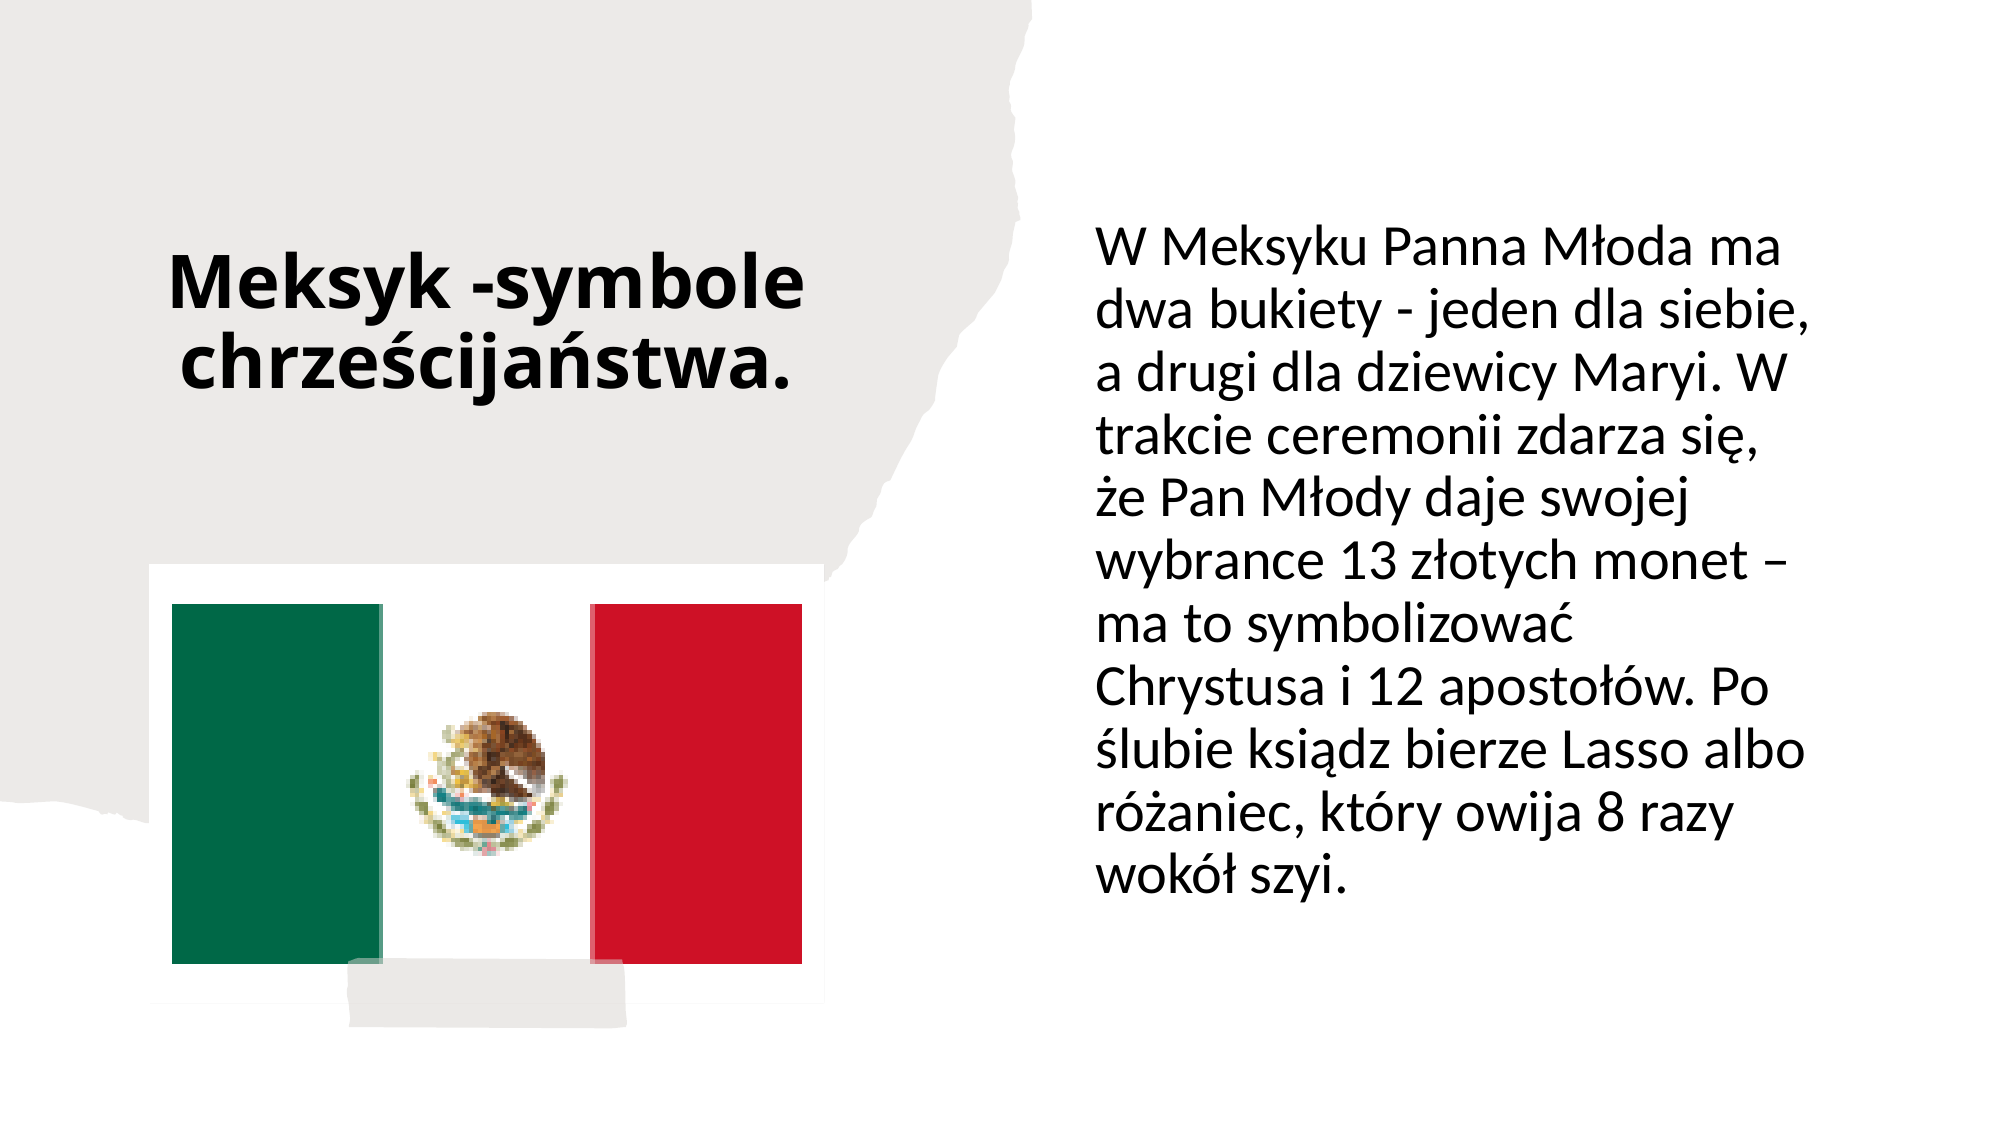

W Meksyku Panna Młoda ma dwa bukiety - jeden dla siebie, a drugi dla dziewicy Maryi. W trakcie ceremonii zdarza się, że Pan Młody daje swojej wybrance 13 złotych monet – ma to symbolizować Chrystusa i 12 apostołów. Po ślubie ksiądz bierze Lasso albo różaniec, który owija 8 razy wokół szyi.
# Meksyk -symbole chrześcijaństwa.